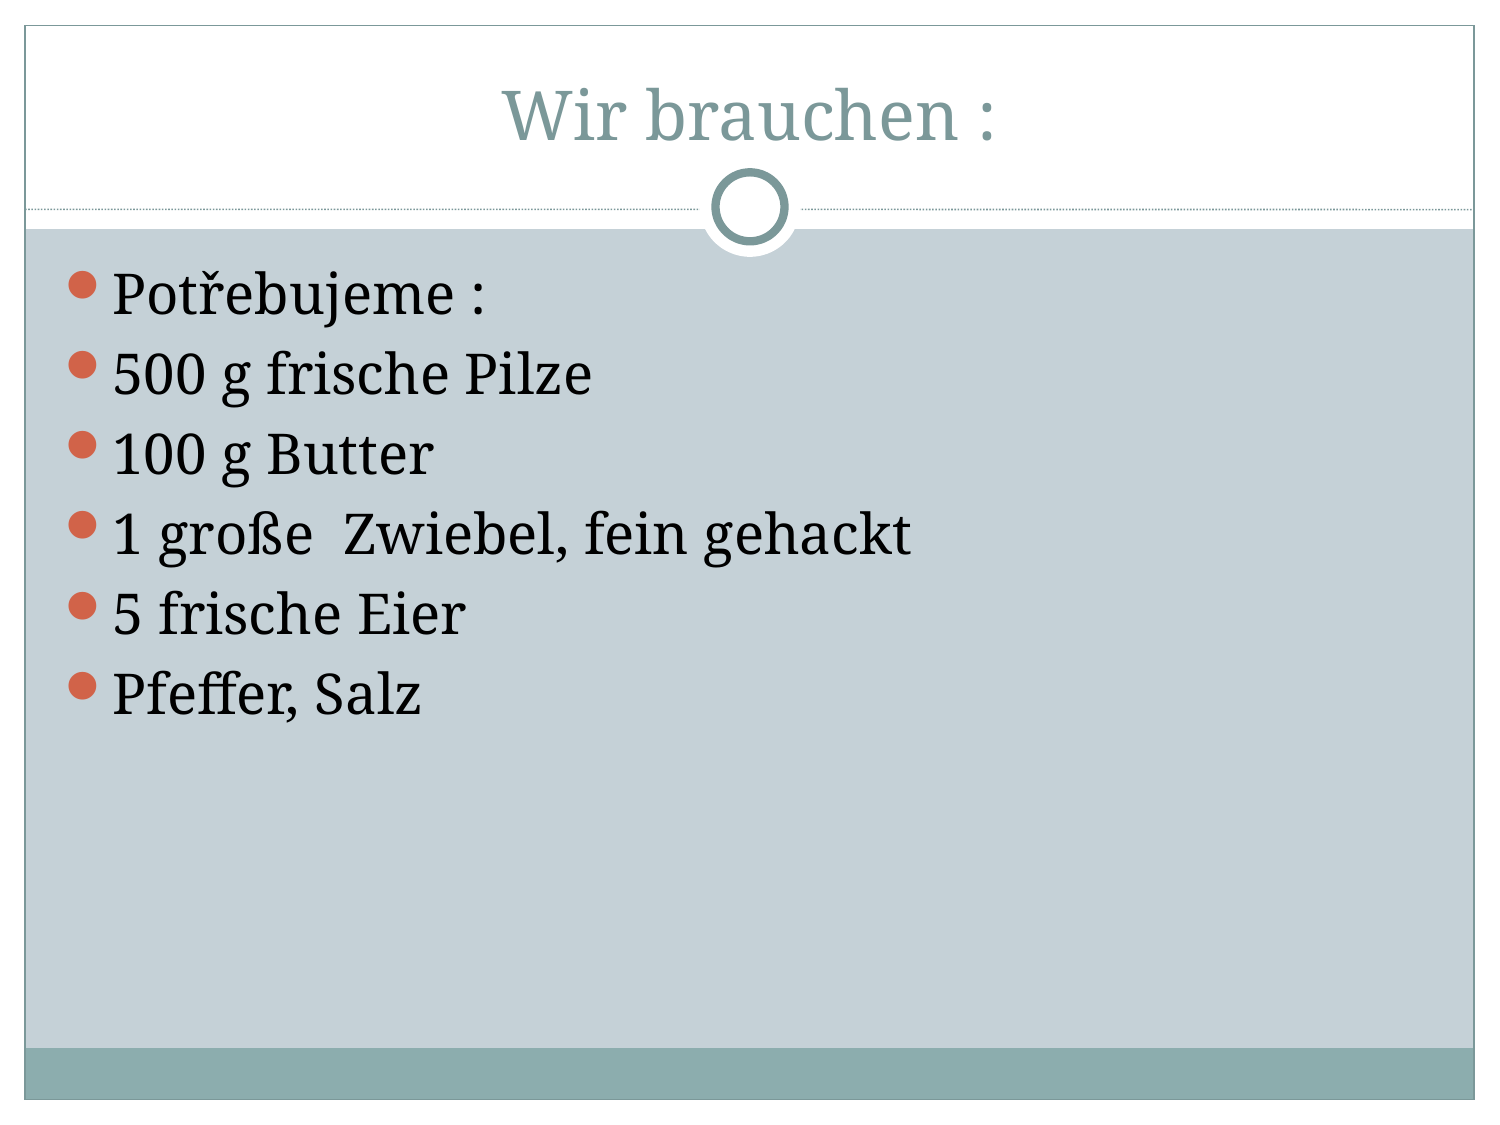

# Wir brauchen :
Potřebujeme :
500 g frische Pilze
100 g Butter
1 große Zwiebel, fein gehackt
5 frische Eier
Pfeffer, Salz